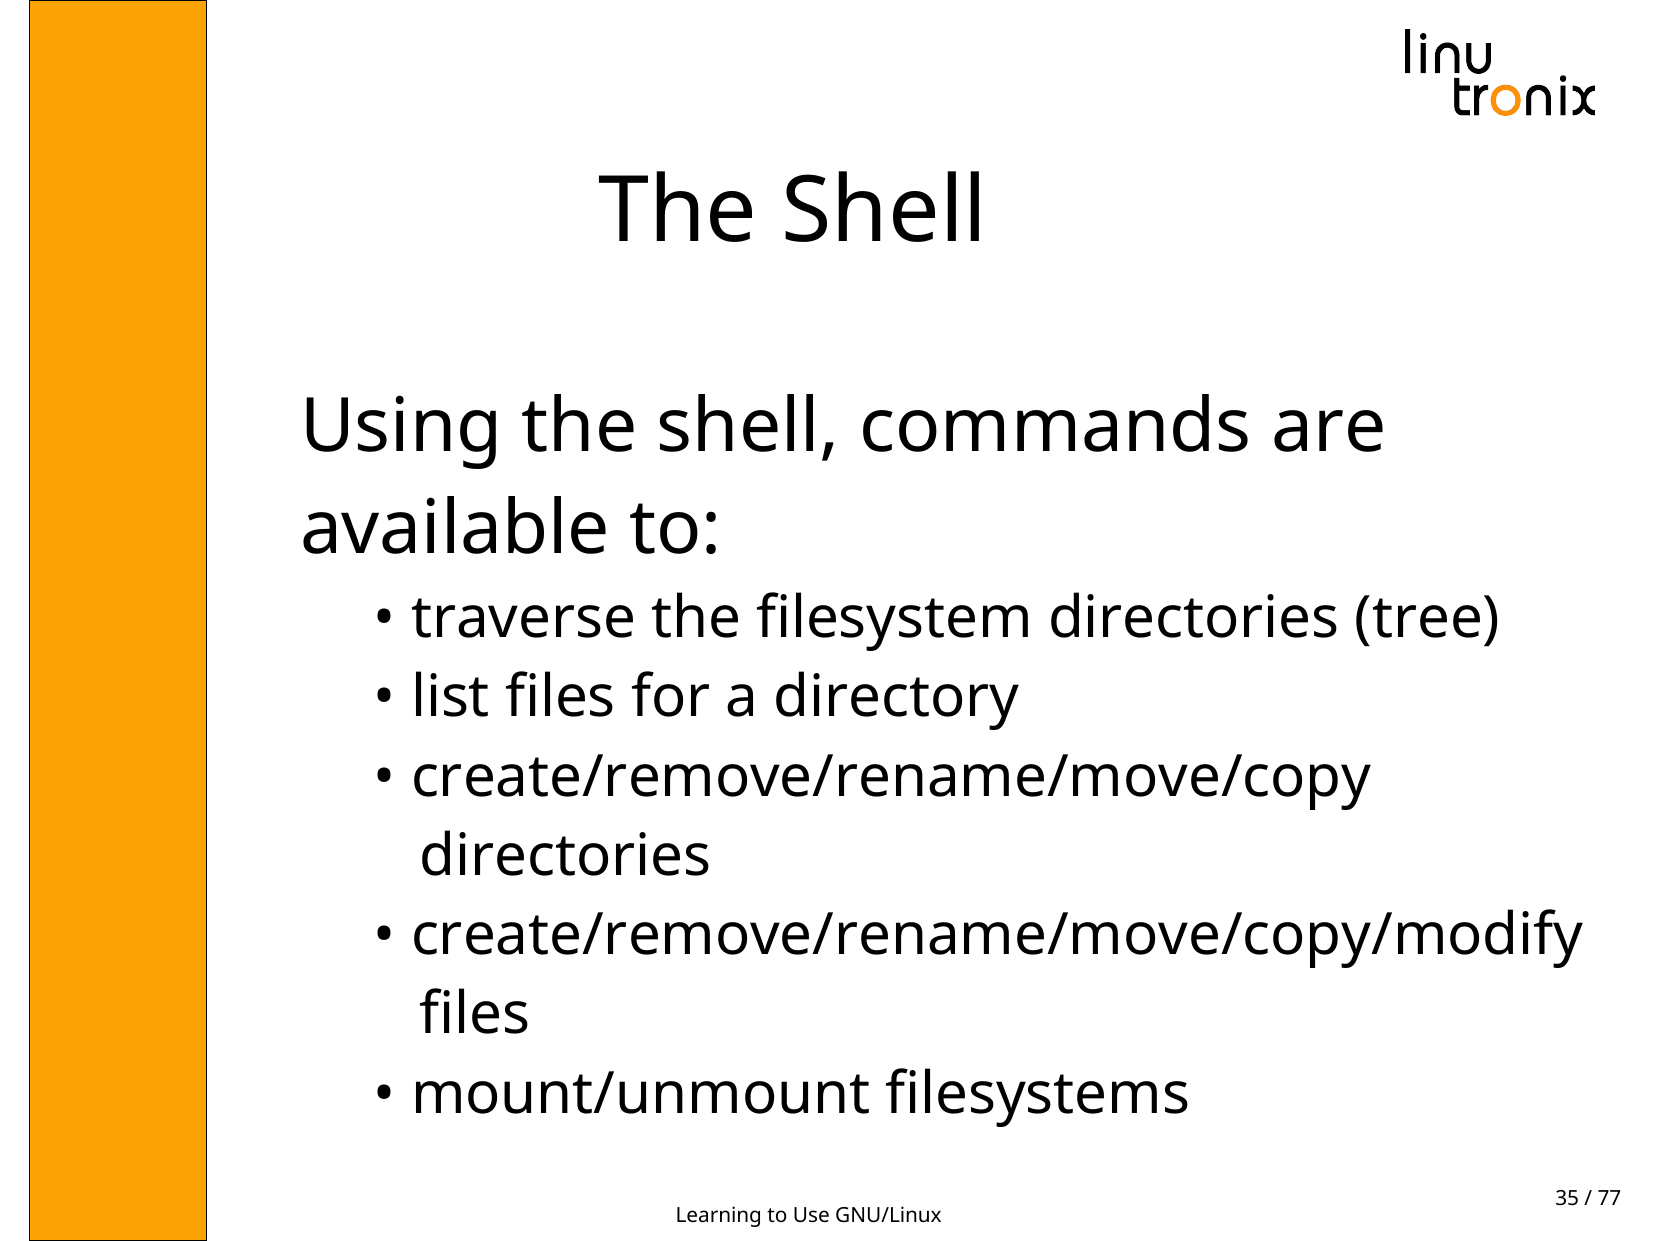

The Shell
Using the shell, commands are
available to:
	• traverse the filesystem directories (tree)
	• list files for a directory
	• create/remove/rename/move/copy
	 directories
	• create/remove/rename/move/copy/modify
	 files
	• mount/unmount filesystems
35
Firmenvorstellung Linutronix V3.3